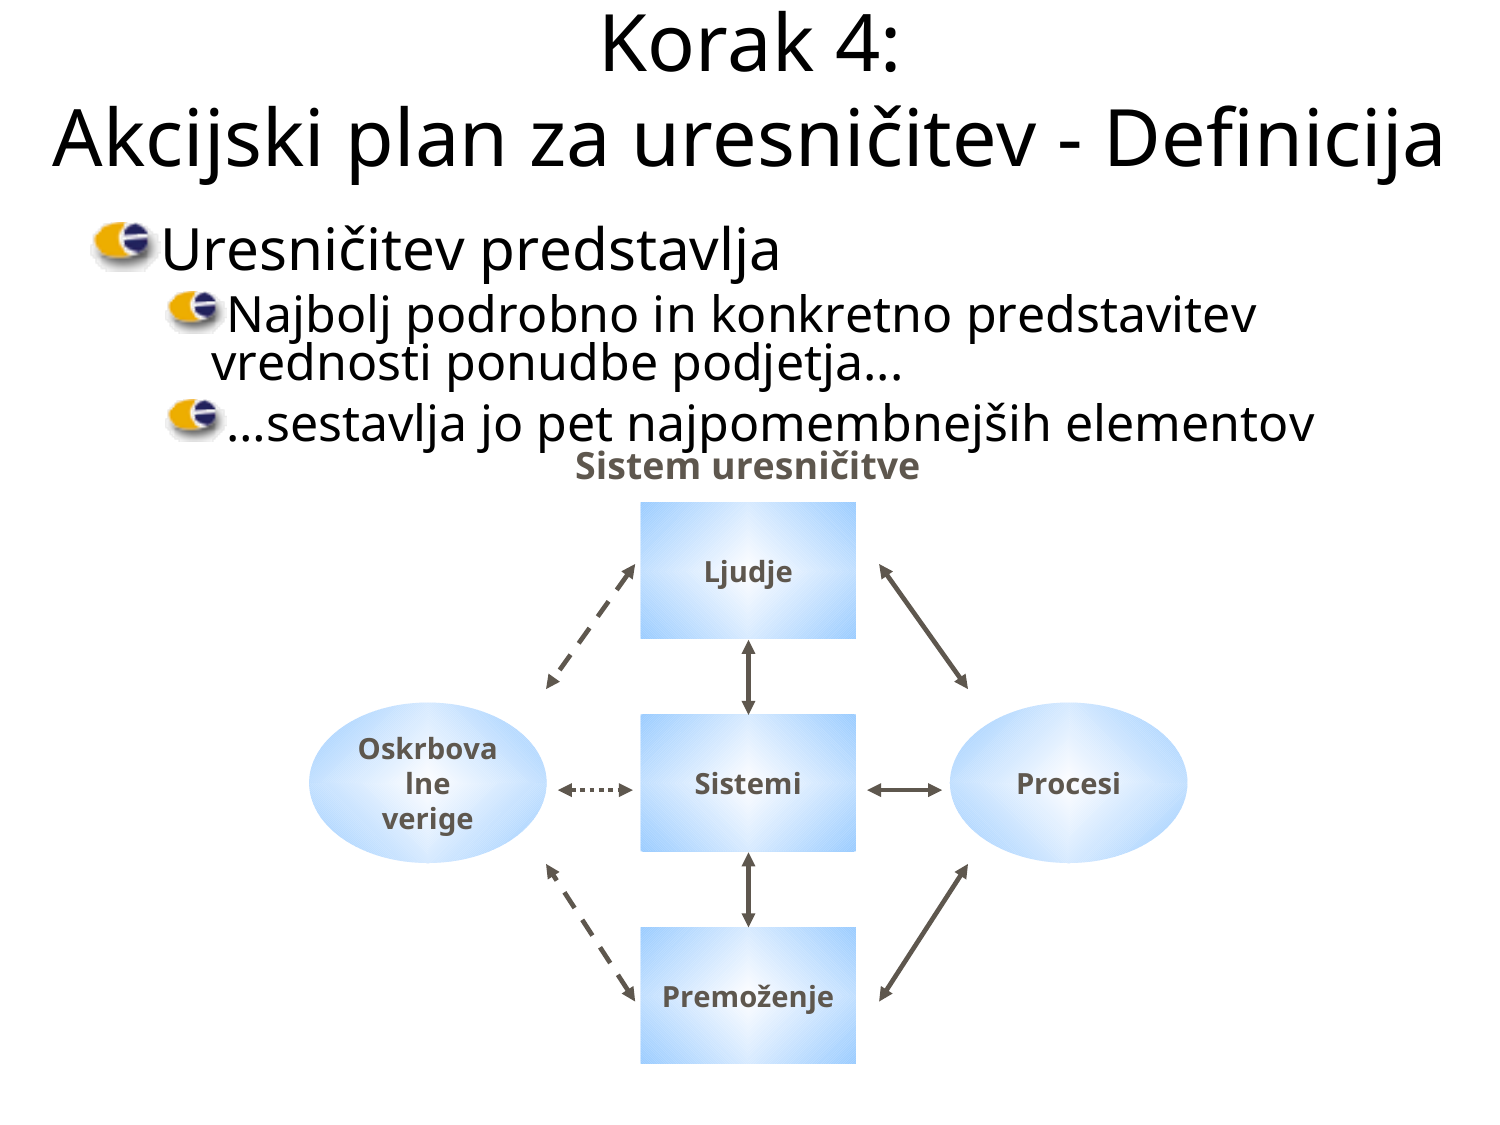

# Korak 4: Akcijski plan za uresničitev - Definicija
Uresničitev predstavlja
Najbolj podrobno in konkretno predstavitev vrednosti ponudbe podjetja...
…sestavlja jo pet najpomembnejših elementov
Sistem uresničitve
Ljudje
Oskrbovalne verige
Procesi
Sistemi
Premoženje